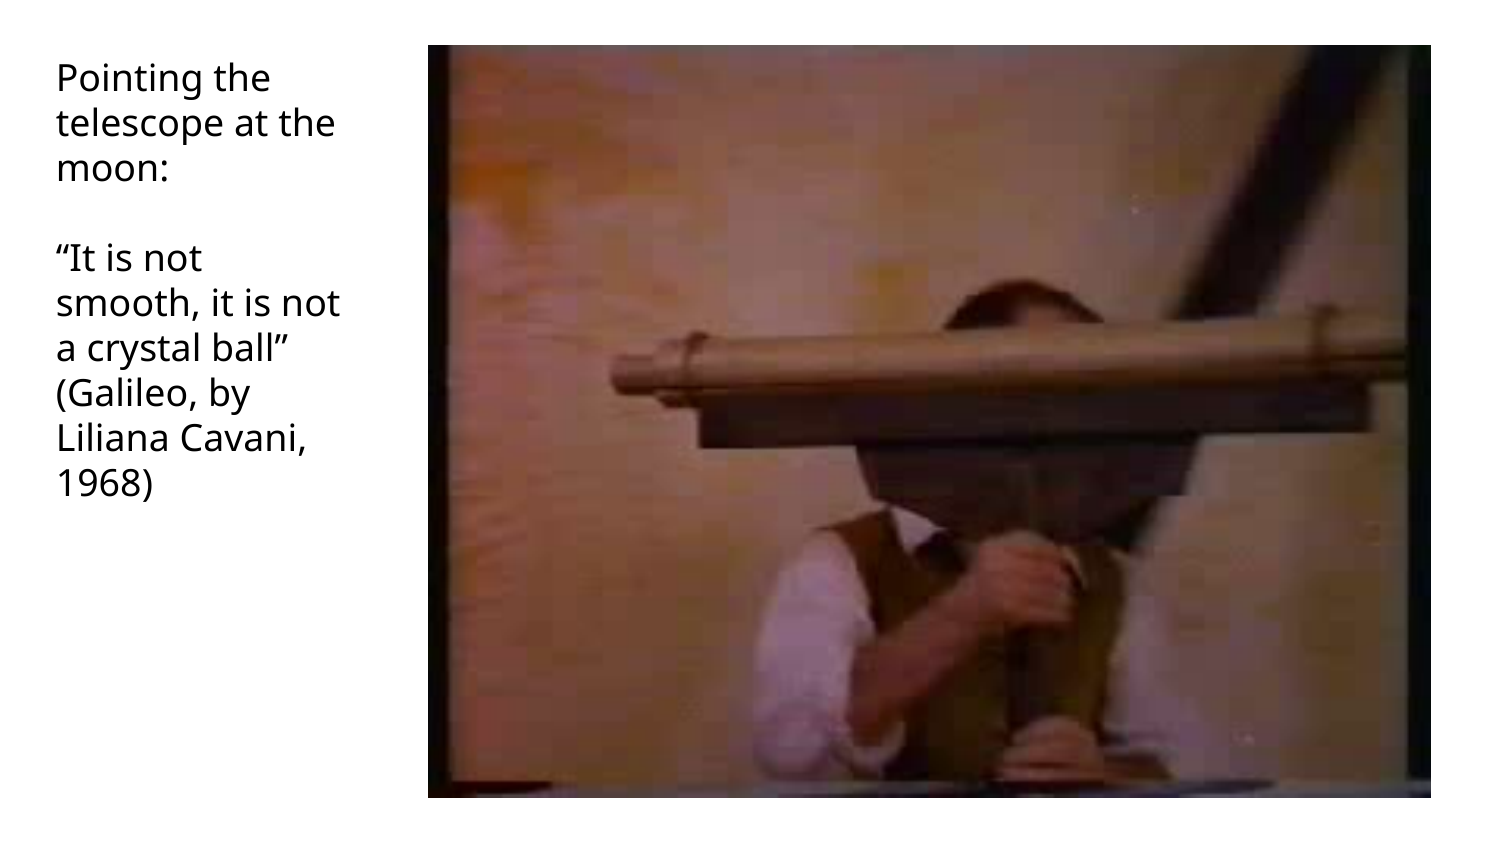

Pointing the telescope at the moon:
“It is not smooth, it is not a crystal ball”
(Galileo, by Liliana Cavani, 1968)